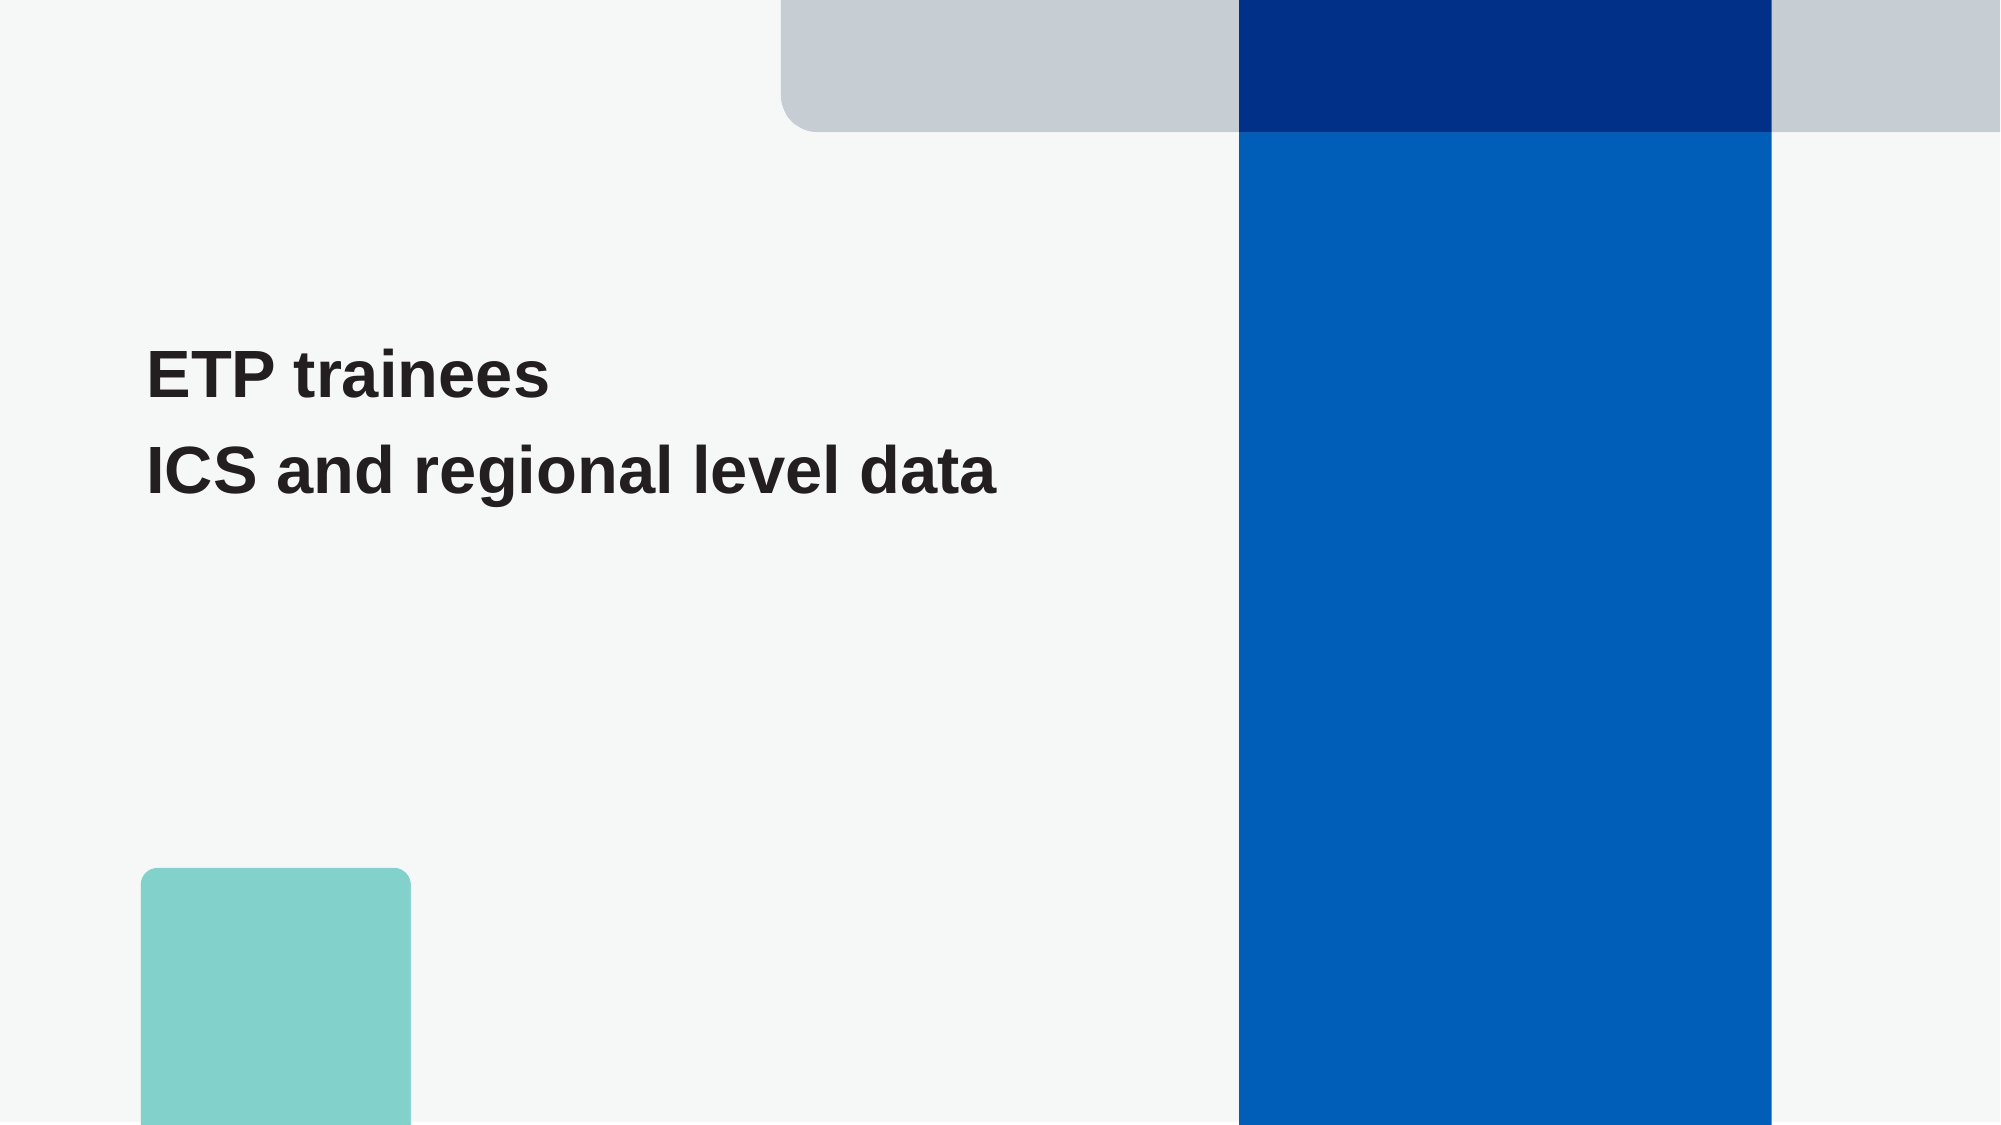

# ETP trainees
ICS and regional level data